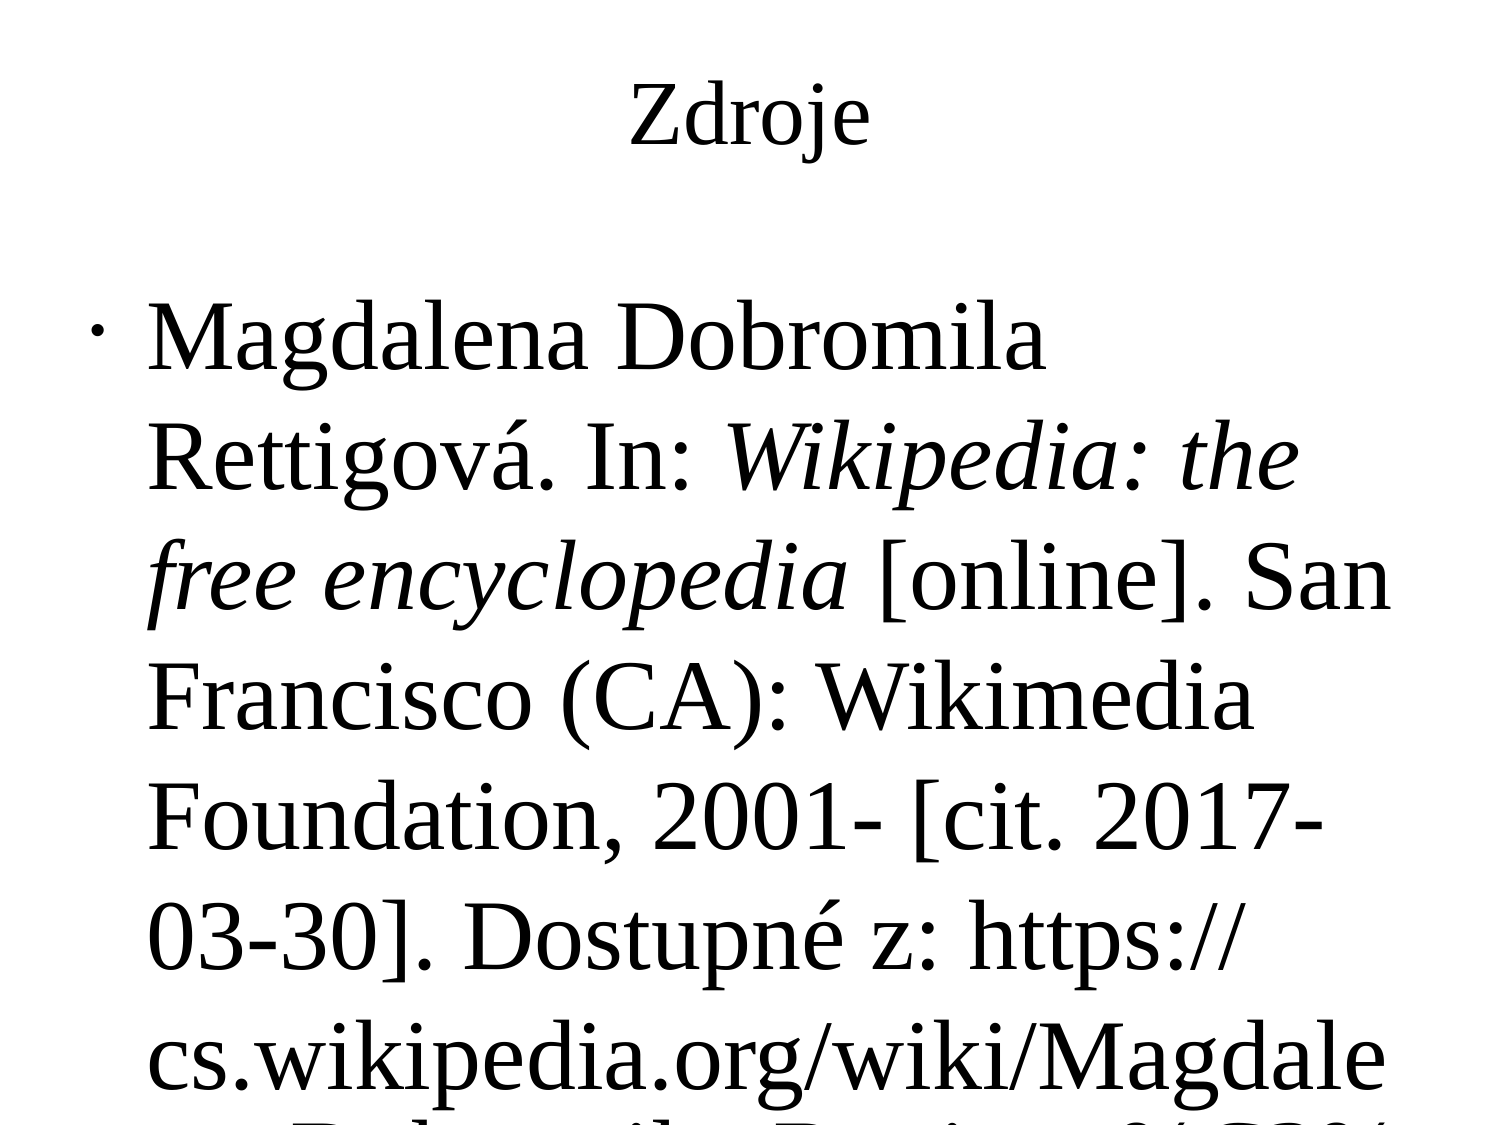

# Zdroje
Magdalena Dobromila Rettigová. In: Wikipedia: the free encyclopedia [online]. San Francisco (CA): Wikimedia Foundation, 2001- [cit. 2017-03-30]. Dostupné z: https://cs.wikipedia.org/wiki/Magdalena_Dobromila_Rettigov%C3%A1
Magdalena Dobromila Rettigová. In: Osobnosti.cz [online]. [cit. 2017-04-03]. Dostupné z: http://www.spisovatele.cz/magdalena-dobromila-rettigova
Kafíčko [online]. In: . [cit. 2017-04-03]. Dostupné z: https://www.google.cz/search?q=magdalena+dobromila+rettigova+kafi%C4%8Dko&rlz=1C1KMZB_enCZ690CZ690&espv=2&source=lnms&tbm=isch&sa=X&ved=0ahUKEwjNwozT9ofTAhWDJ5oKHQQ_A34Q_AUICCgB&biw=902&bih=905#imgrc=mumD71pxIPtijM:
Magdalena Dobromila Rettigová. In: Google obrázky [online]. [cit. 2017-04-04]. Dostupné z: https://www.google.cz/search?q=magdalena+dobromila+rettigov%C3%A1+litomy%C5%A1l&rlz=1C1KMZB_enCZ690CZ690&espv=2&source=lnms&tbm=isch&sa=X&ved=0ahUKEwic_s3h1orTAhVHWSwKHZhYC9wQ_AUIBygC&biw=902&bih=954#tbm=isch&q=magdalena+dobromila+rettigov%C3%A1+vseradice&*&imgrc=bH5KwMui5bQJqM:
STARÁ MODRÁ LITINOVÁ, SMALTOVANÁ BÁBOVKA. In: Aukro archiv [online]. [cit. 2017-04-04]. Dostupné z: http://archiv.aukro.cz/stara-modra-litinova-smaltovana-babovka--i5291812307
Ústí nad Orlicí - pamětní deska Magdaleny Dobromily Rettigové. In: Aukro archiv [online]. [cit. 2017-04-04]. Dostupné z: https://www.turistika.cz/mista/usti-nad-orlici-pametni-deska-magdaleny-dobromily-rettigove/detail
Festival: Gastronomické slavnosti Magdaleny Dobromily Rettigové. In: Aukro archiv [online]. [cit. 2017-04-04]. Dostupné z: https://www.gastrovylety.cz/festival-gastronomicke-slavnosti-magdaleny-dobromily-rettigove/